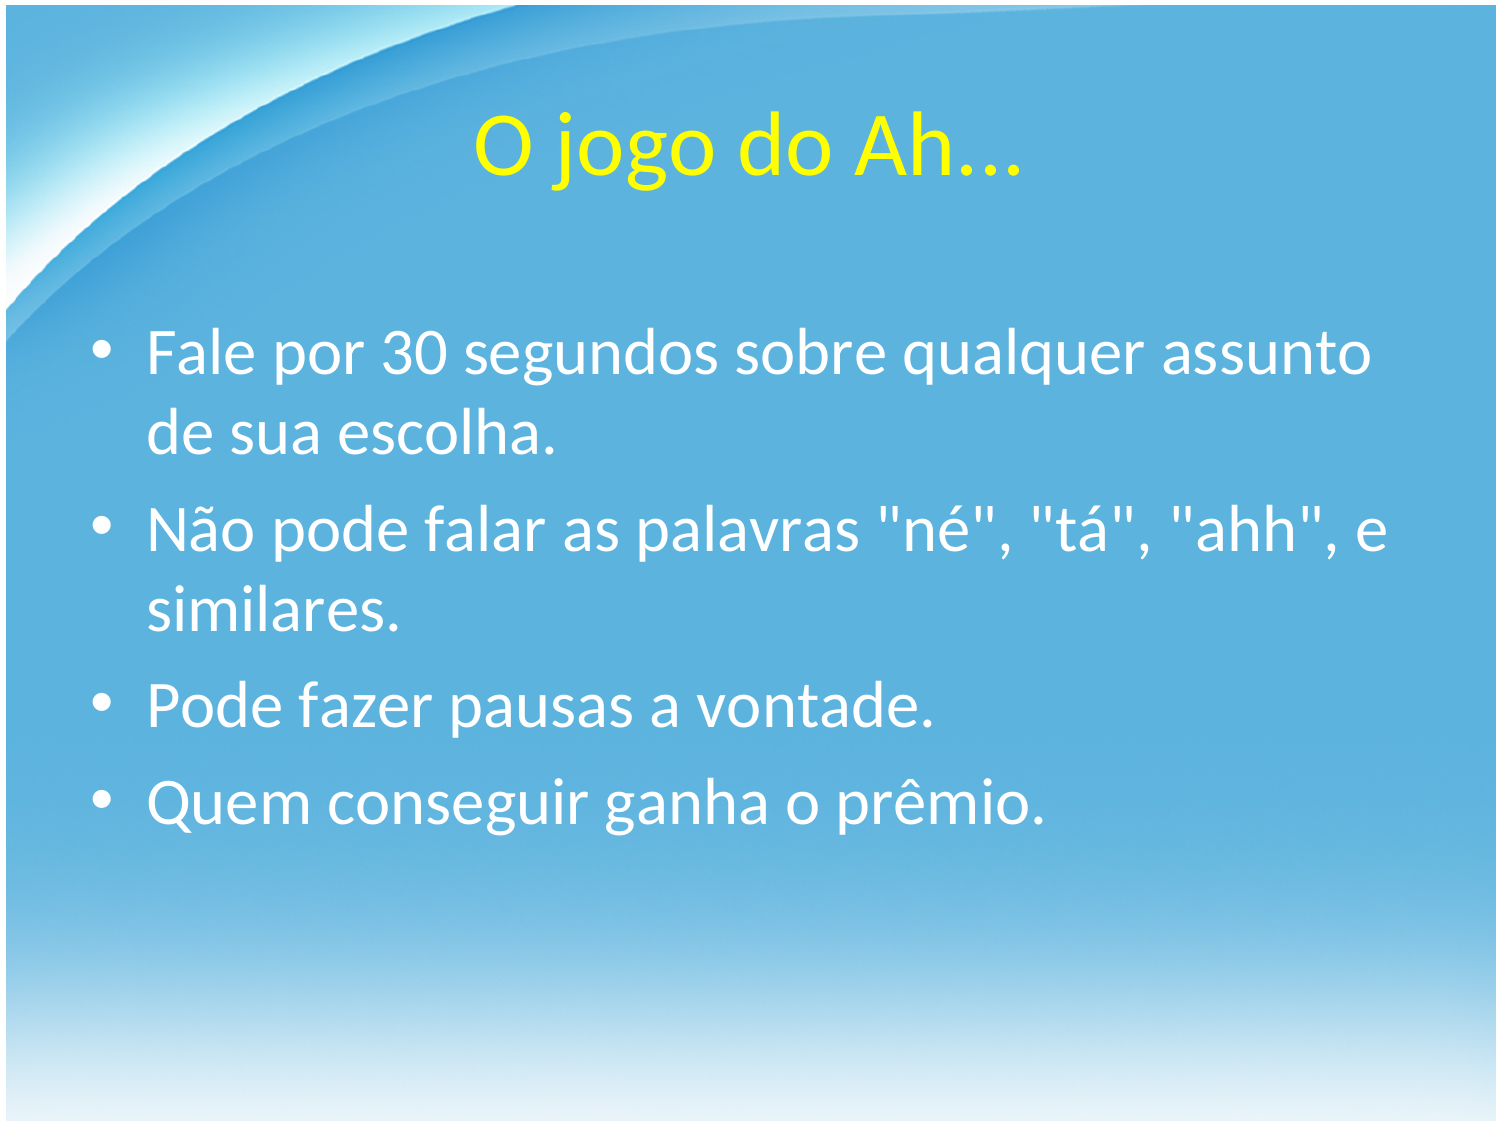

# O jogo do Ah...
Fale por 30 segundos sobre qualquer assunto de sua escolha.
Não pode falar as palavras "né", "tá", "ahh", e similares.
Pode fazer pausas a vontade.
Quem conseguir ganha o prêmio.